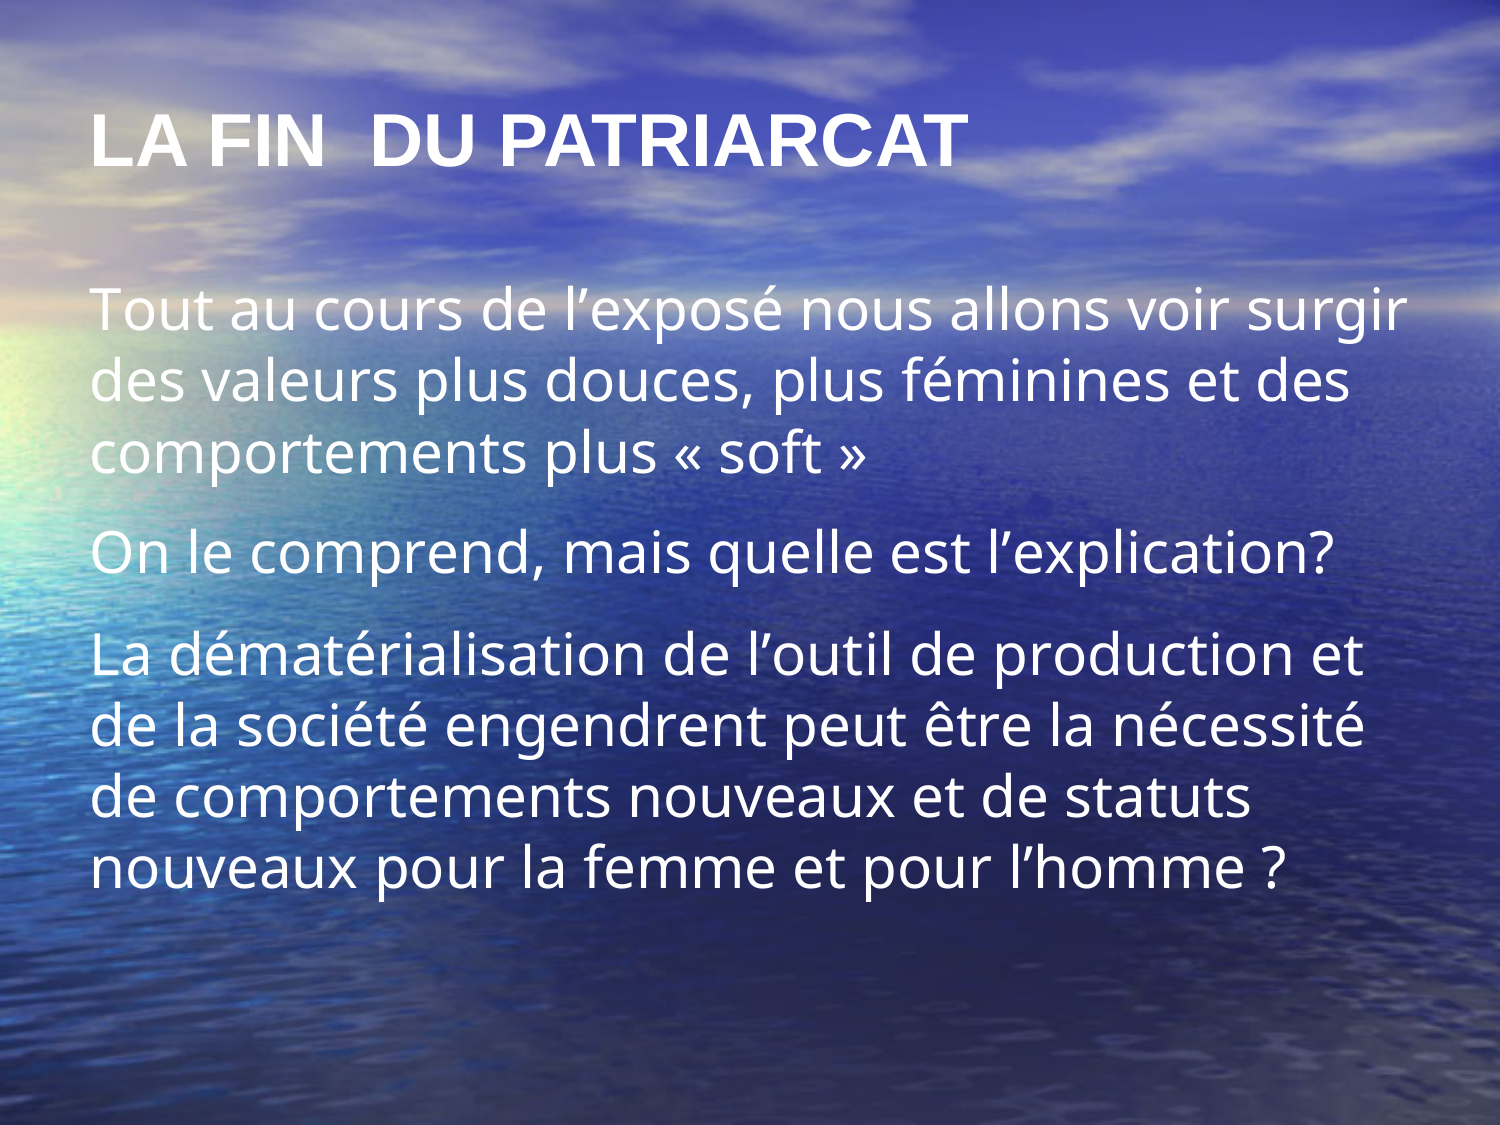

# LA FIN DU PATRIARCAT
Tout au cours de l’exposé nous allons voir surgir des valeurs plus douces, plus féminines et des comportements plus « soft »
On le comprend, mais quelle est l’explication?
La dématérialisation de l’outil de production et de la société engendrent peut être la nécessité de comportements nouveaux et de statuts nouveaux pour la femme et pour l’homme ?